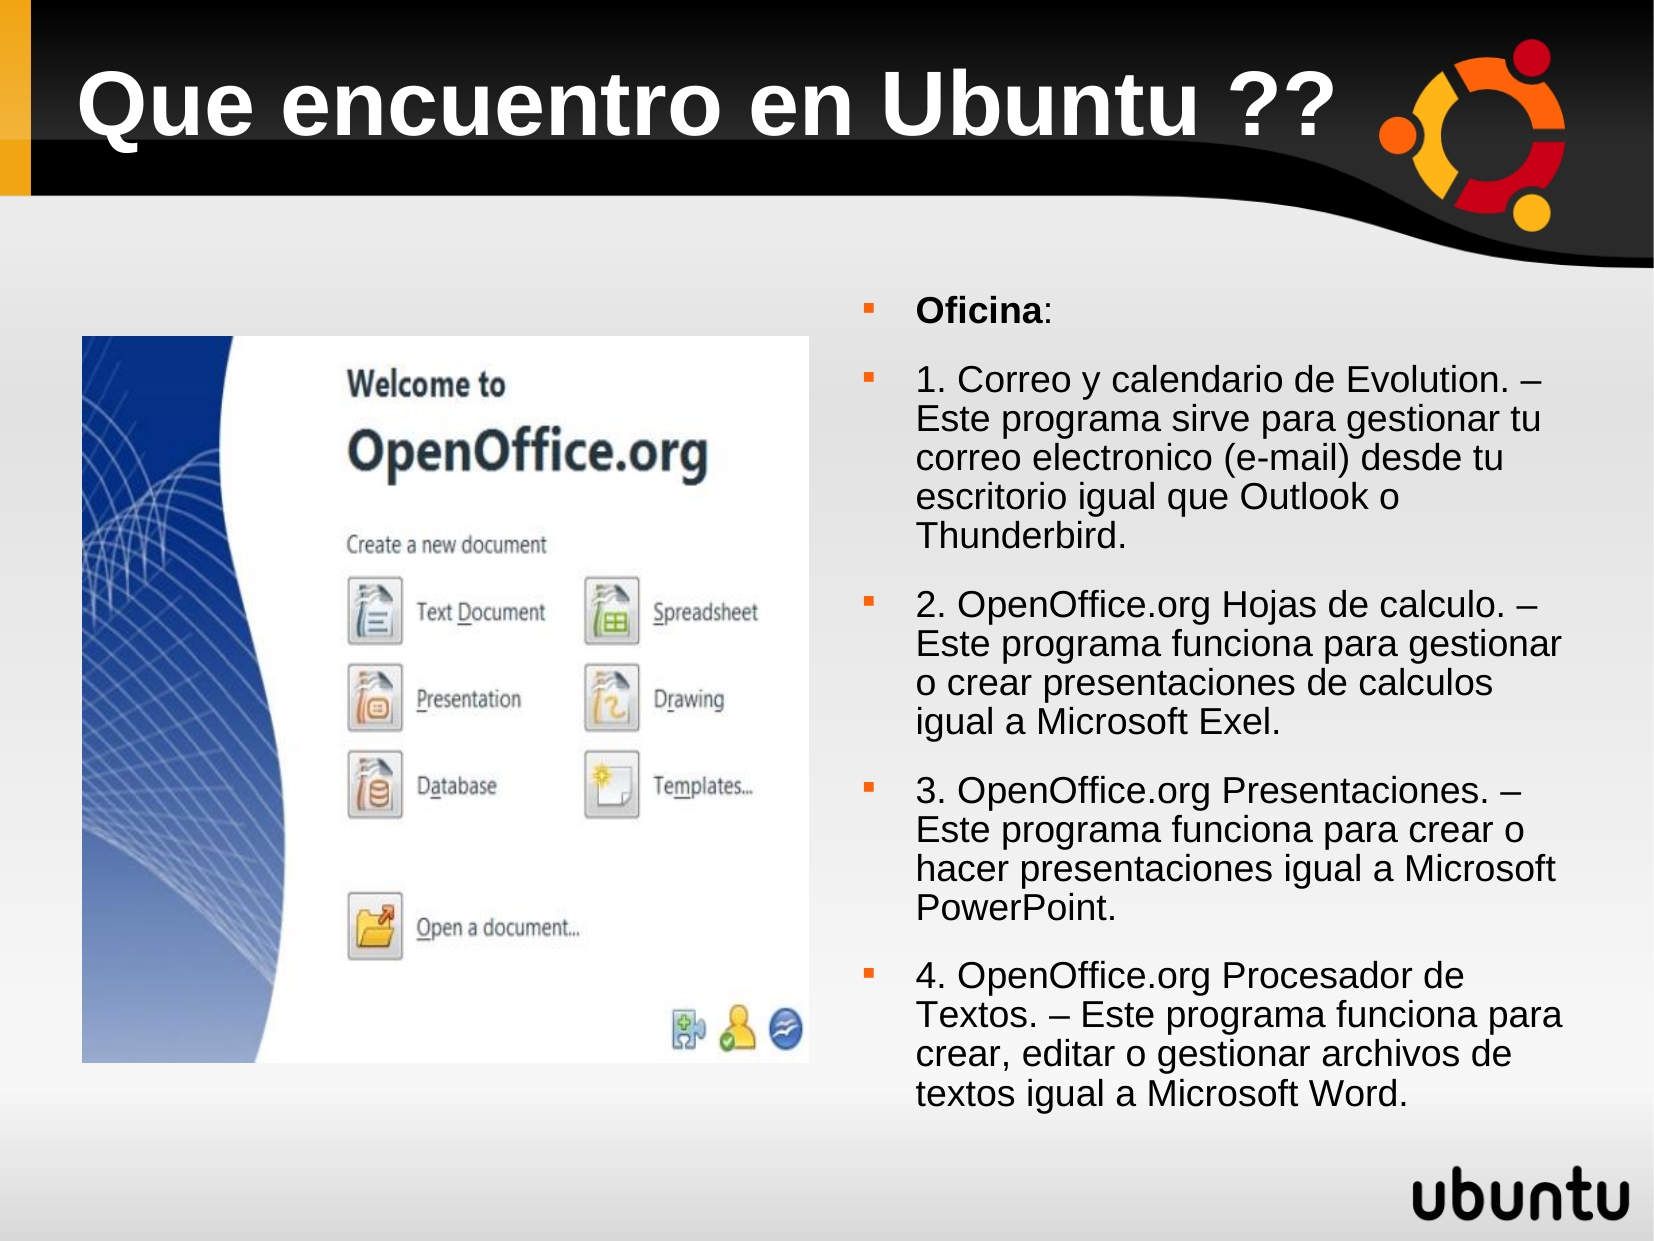

# Que encuentro en Ubuntu ??
Oficina:
1. Correo y calendario de Evolution. – Este programa sirve para gestionar tu correo electronico (e-mail) desde tu escritorio igual que Outlook o Thunderbird.
2. OpenOffice.org Hojas de calculo. – Este programa funciona para gestionar o crear presentaciones de calculos igual a Microsoft Exel.
3. OpenOffice.org Presentaciones. – Este programa funciona para crear o hacer presentaciones igual a Microsoft PowerPoint.
4. OpenOffice.org Procesador de Textos. – Este programa funciona para crear, editar o gestionar archivos de textos igual a Microsoft Word.